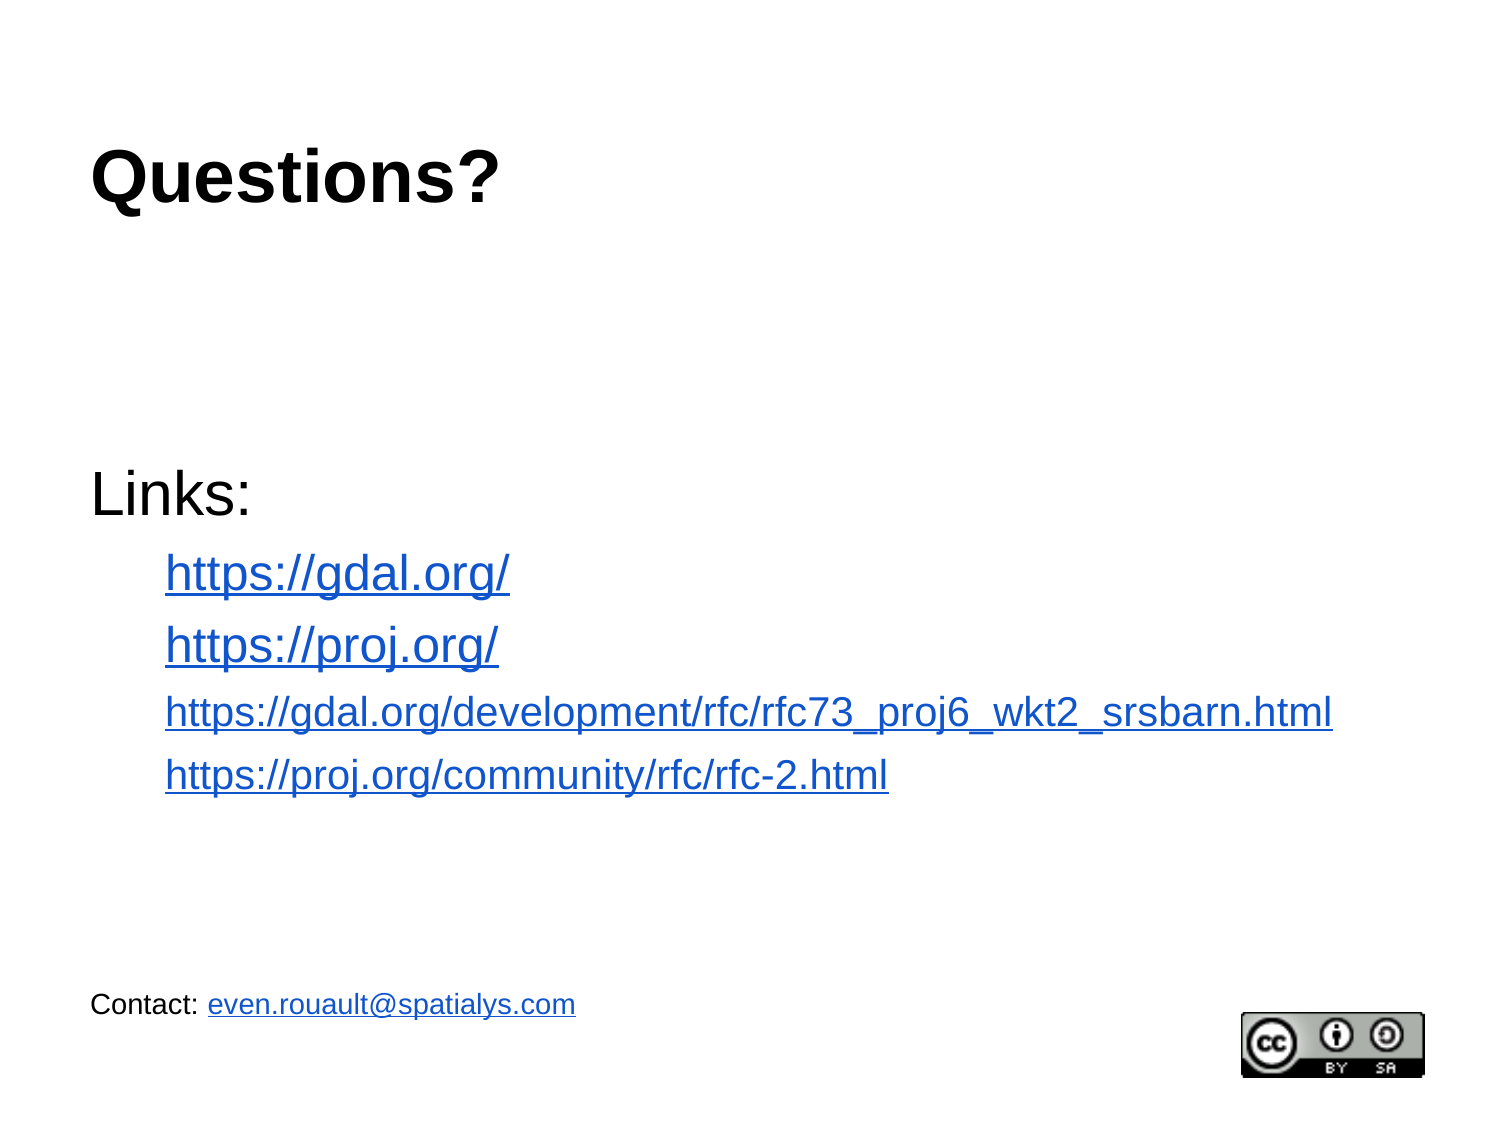

# Questions?
Links:
https://gdal.org/
 	https://proj.org/
https://gdal.org/development/rfc/rfc73_proj6_wkt2_srsbarn.html
https://proj.org/community/rfc/rfc-2.html
Contact: even.rouault@spatialys.com